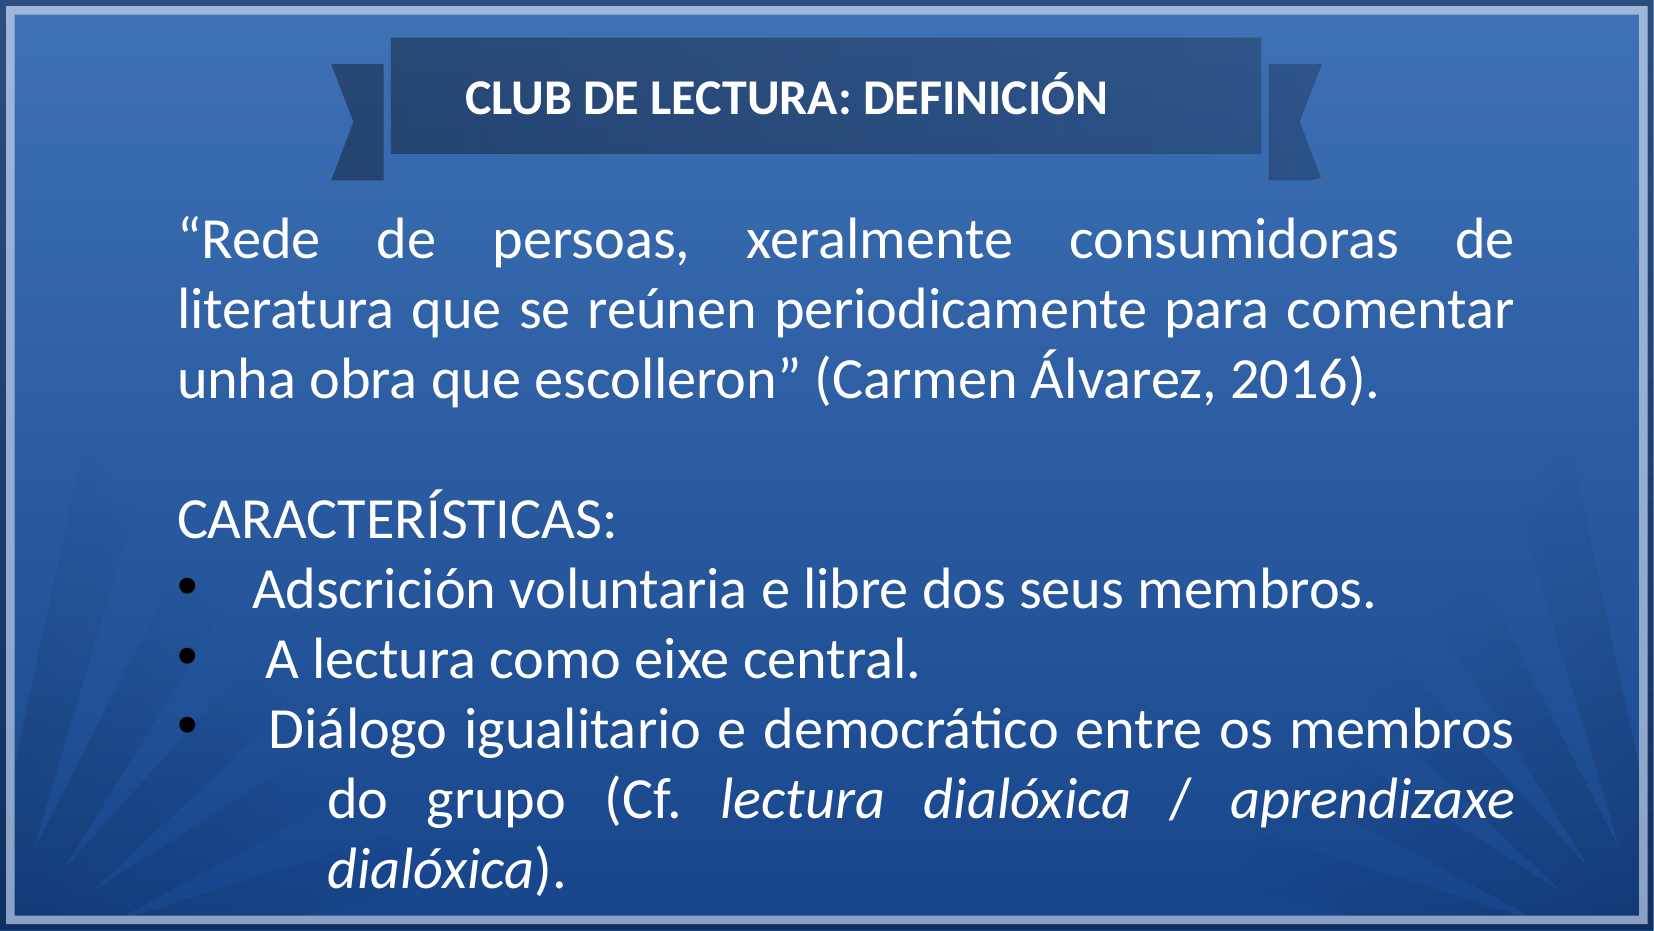

CLUB DE LECTURA: DEFINICIÓN
“Rede de persoas, xeralmente consumidoras de literatura que se reúnen periodicamente para comentar unha obra que escolleron” (Carmen Álvarez, 2016).
CARACTERÍSTICAS:
Adscrición voluntaria e libre dos seus membros.
 A lectura como eixe central.
 Diálogo igualitario e democrático entre os membros do grupo (Cf. lectura dialóxica / aprendizaxe dialóxica).